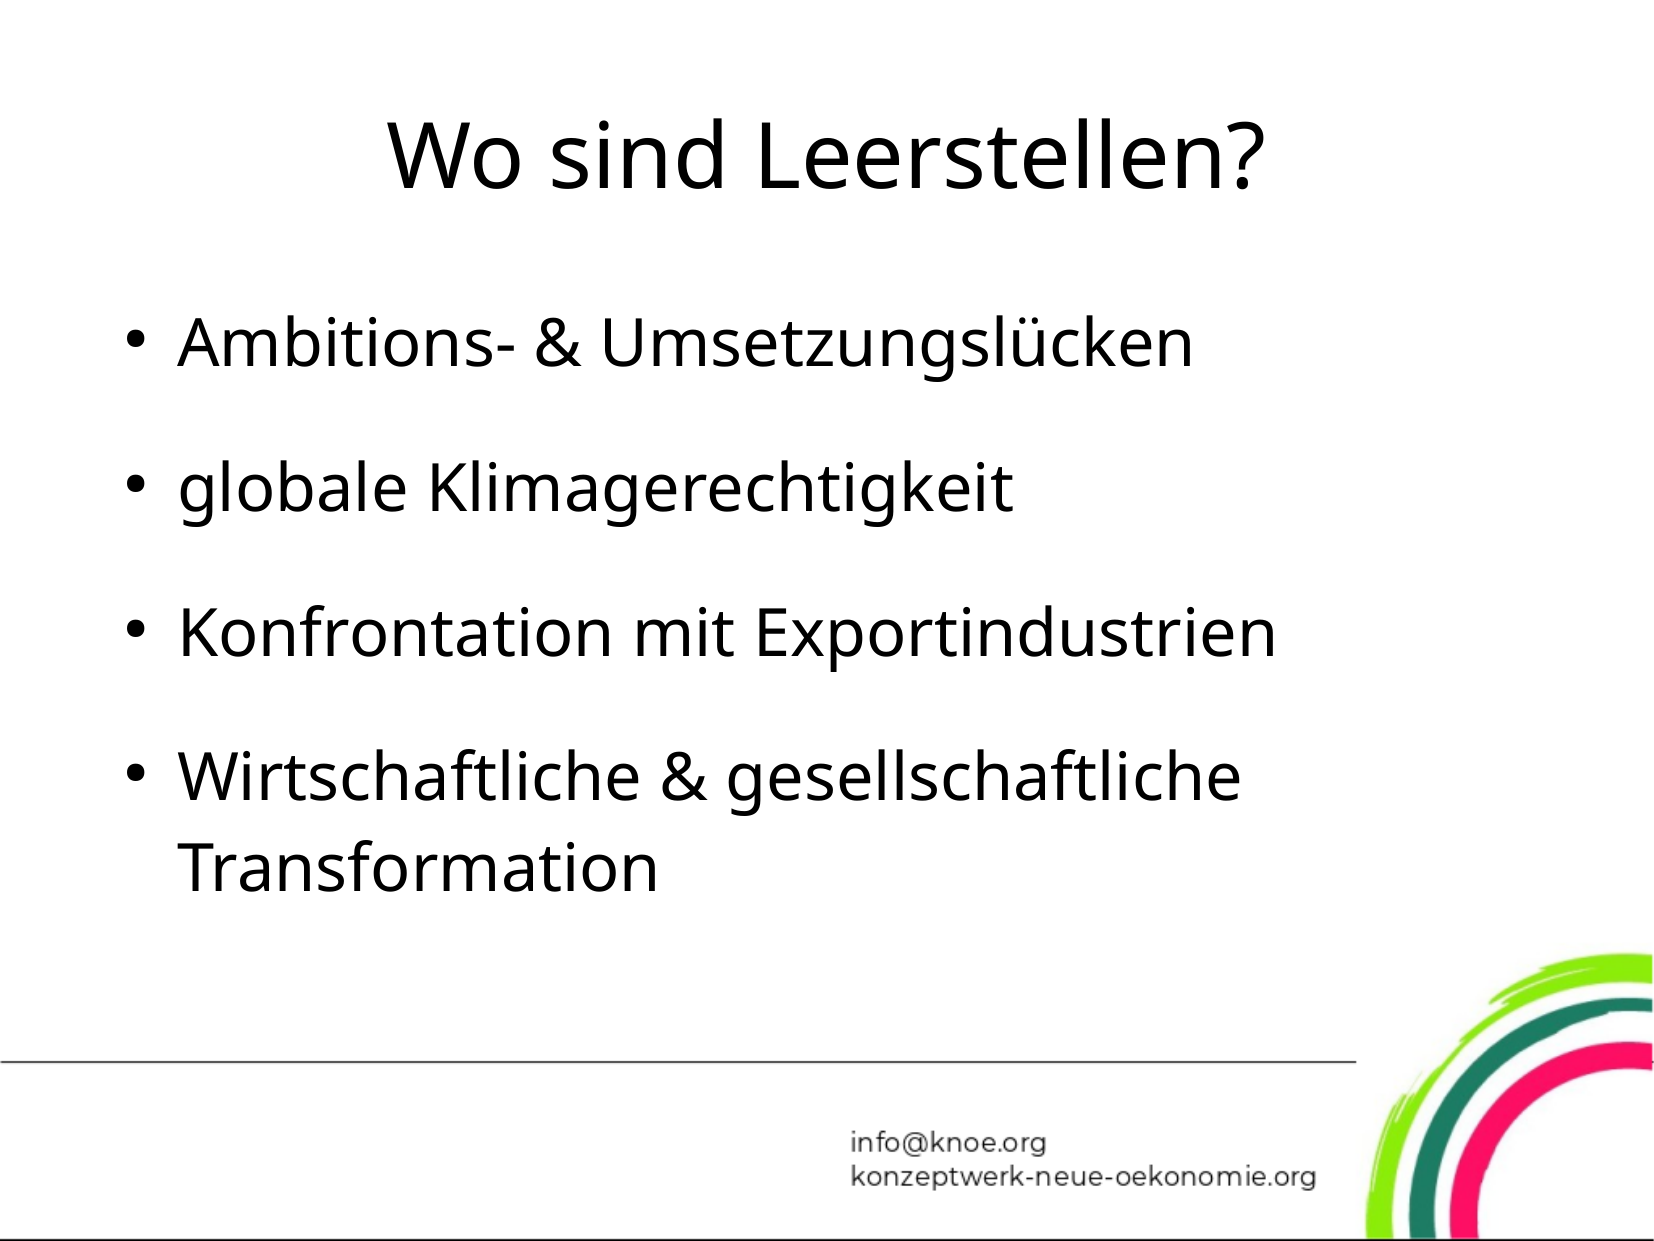

# Wo sind Leerstellen?
Ambitions- & Umsetzungslücken
globale Klimagerechtigkeit
Konfrontation mit Exportindustrien
Wirtschaftliche & gesellschaftliche Transformation